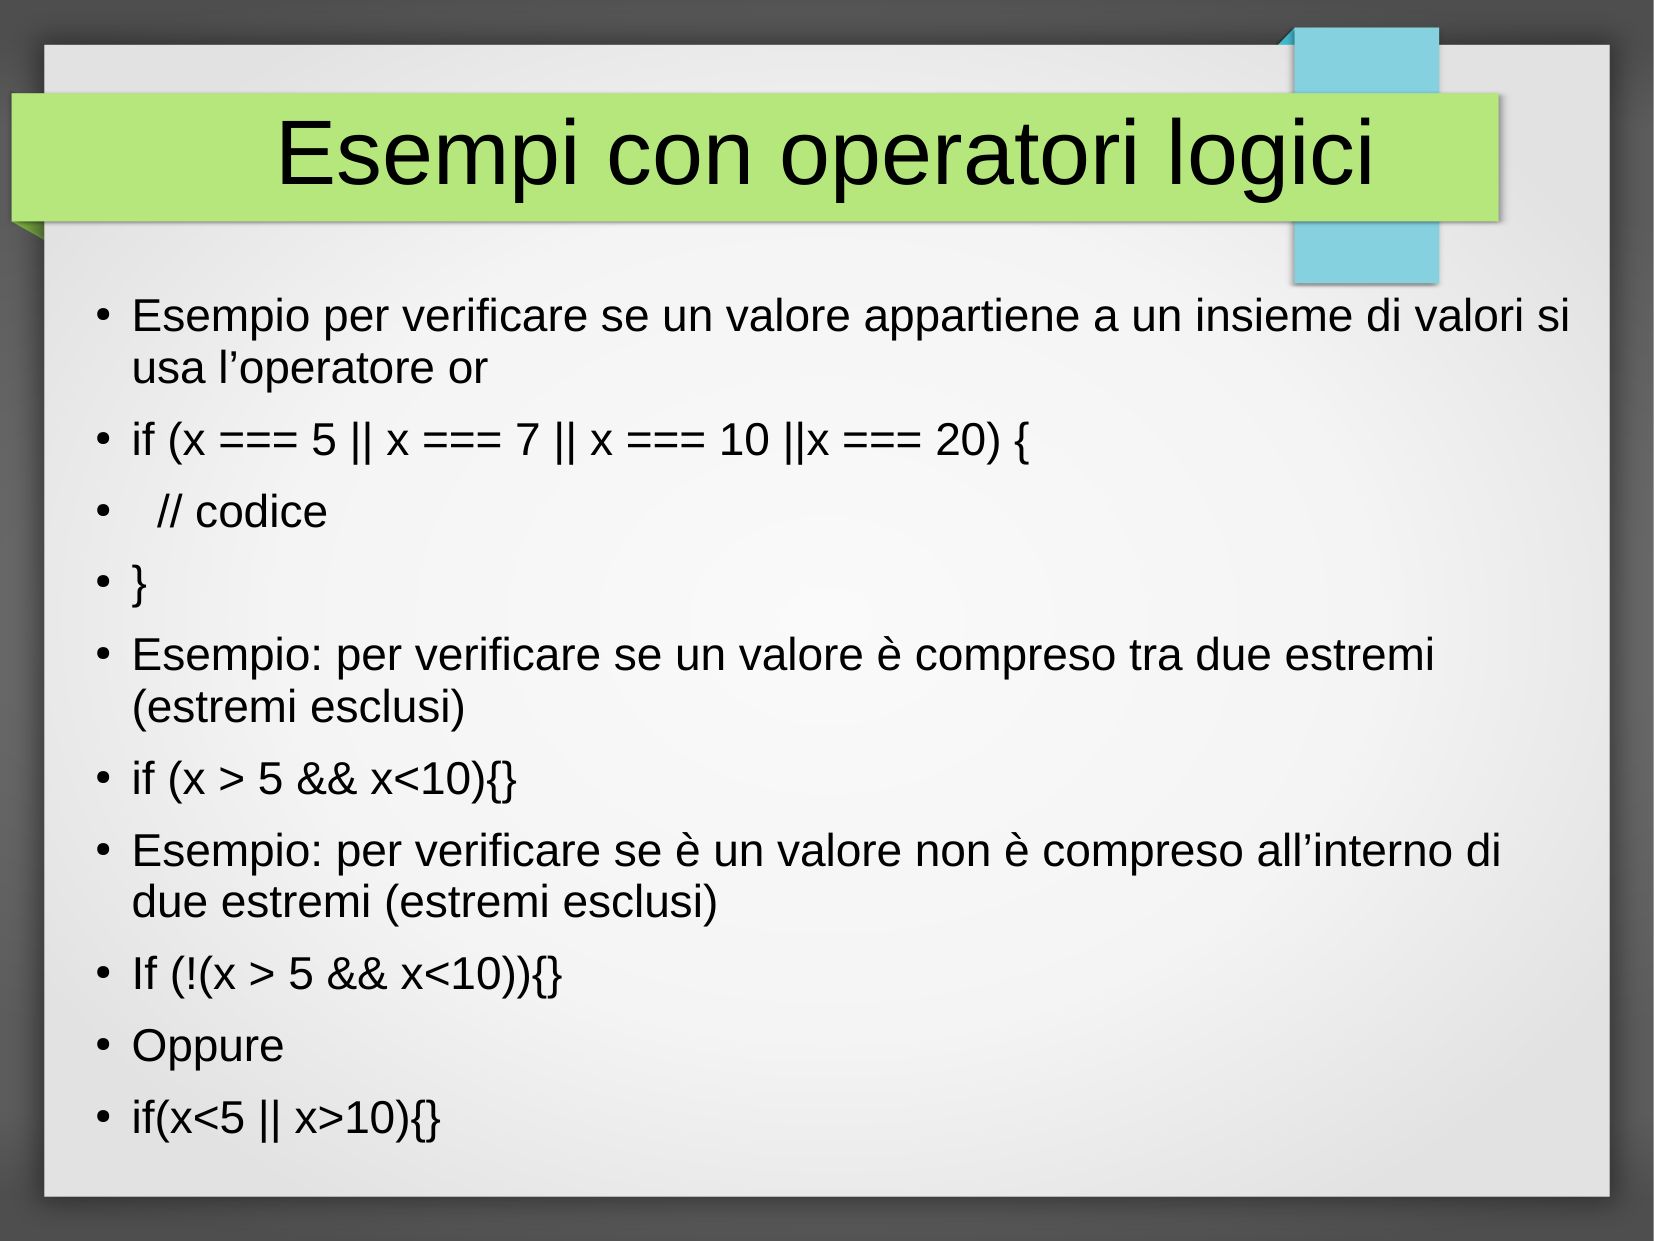

# Esempi con operatori logici
Esempio per verificare se un valore appartiene a un insieme di valori si usa l’operatore or
if (x === 5 || x === 7 || x === 10 ||x === 20) {
 // codice
}
Esempio: per verificare se un valore è compreso tra due estremi (estremi esclusi)
if (x > 5 && x<10){}
Esempio: per verificare se è un valore non è compreso all’interno di due estremi (estremi esclusi)
If (!(x > 5 && x<10)){}
Oppure
if(x<5 || x>10){}